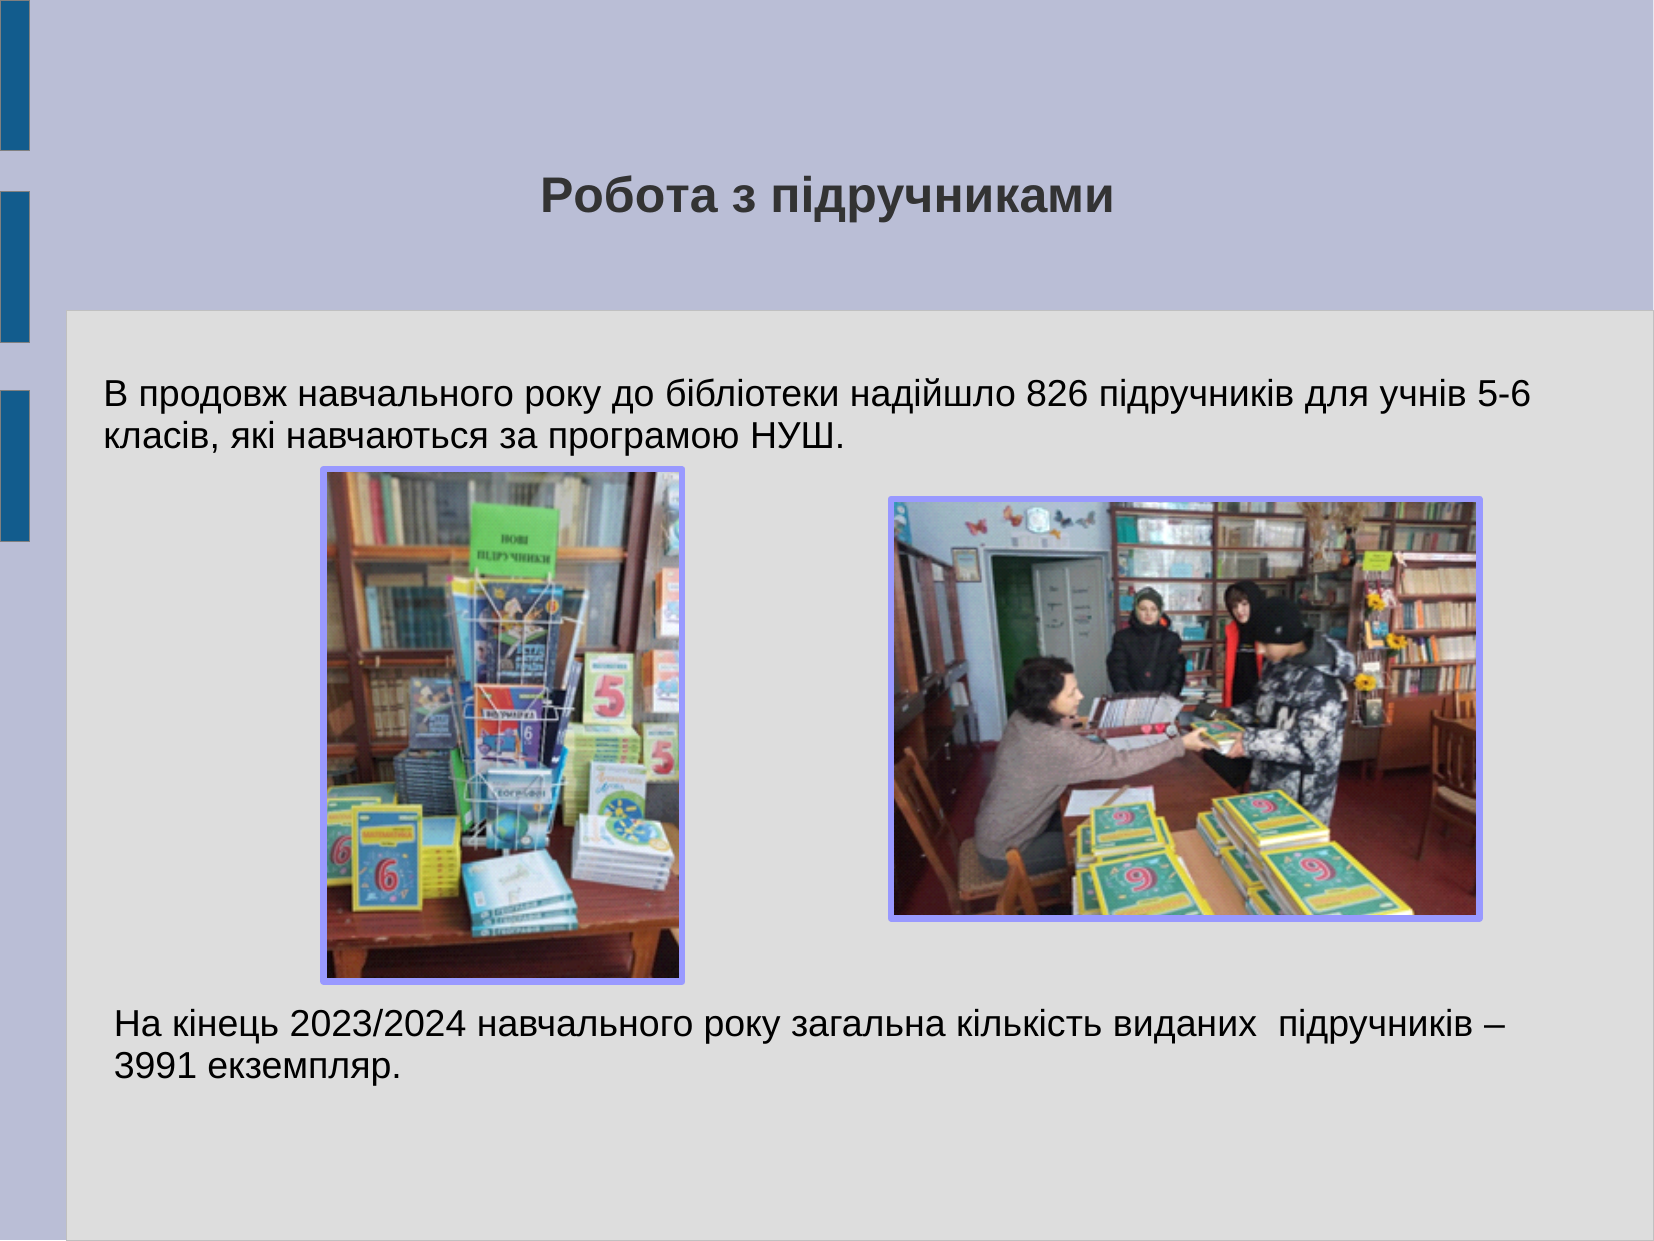

# Робота з підручниками
В продовж навчального року до бібліотеки надійшло 826 підручників для учнів 5-6 класів, які навчаються за програмою НУШ.
 На кінець 2023/2024 навчального року загальна кількість виданих підручників –
 3991 екземпляр.